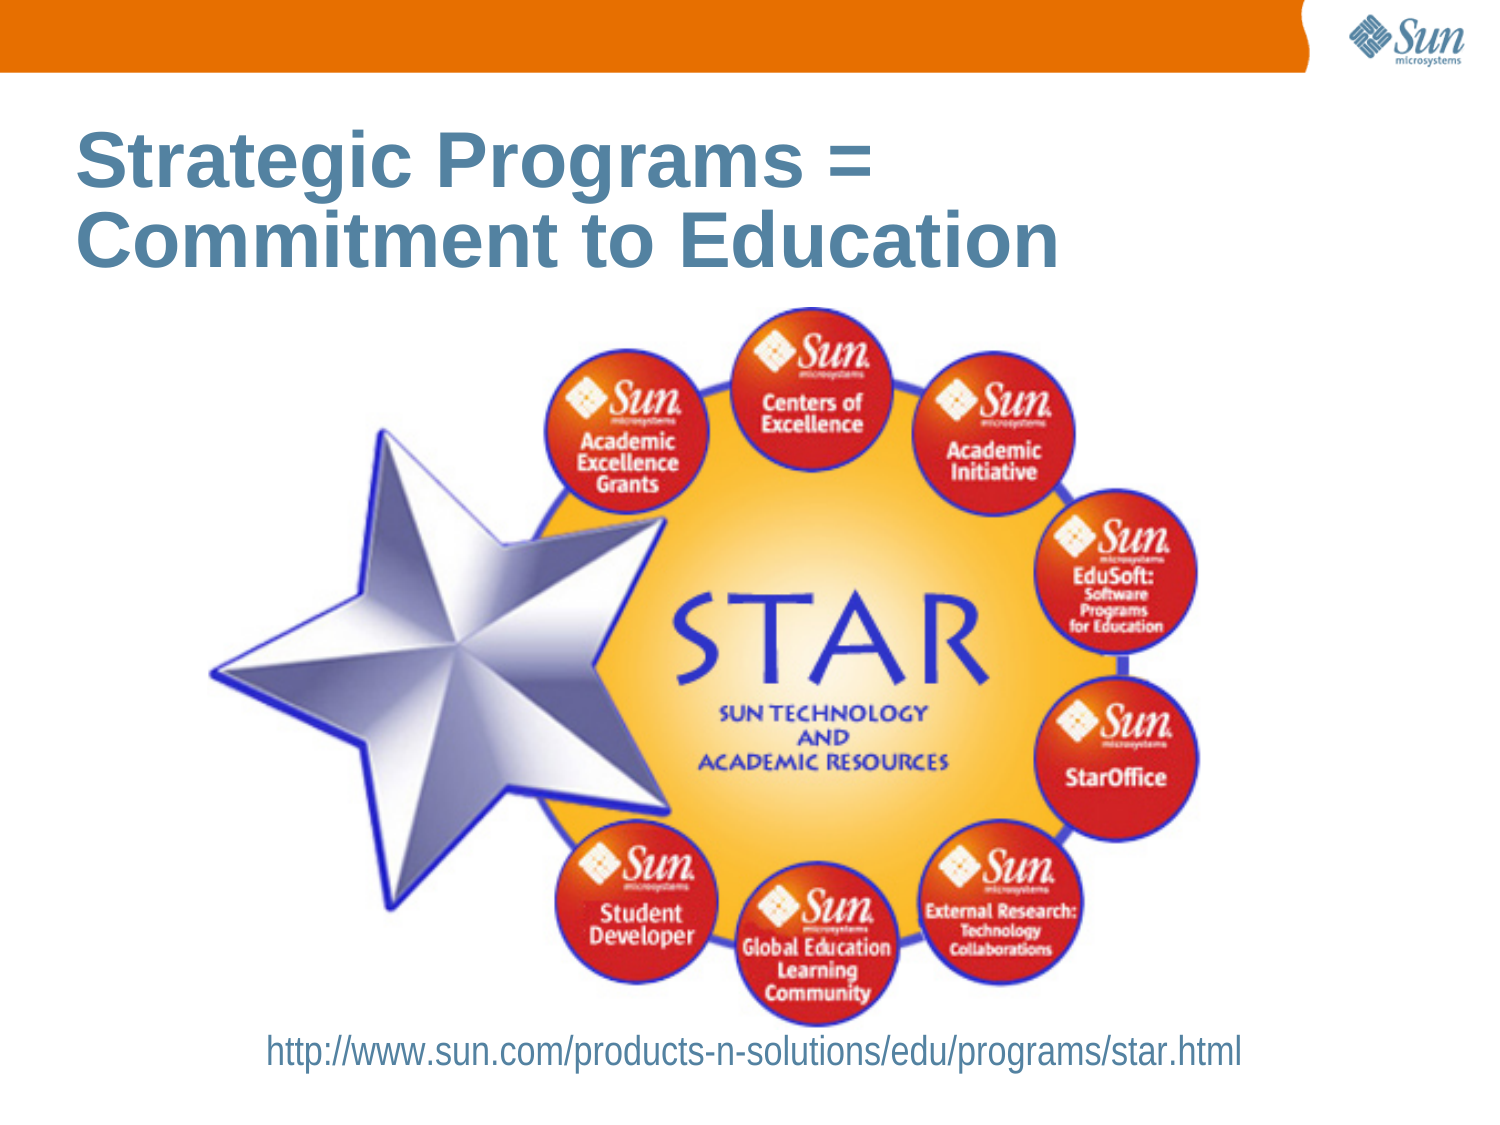

Strategic Programs =
Commitment to Education
# http://www.sun.com/products-n-solutions/edu/programs/star.html